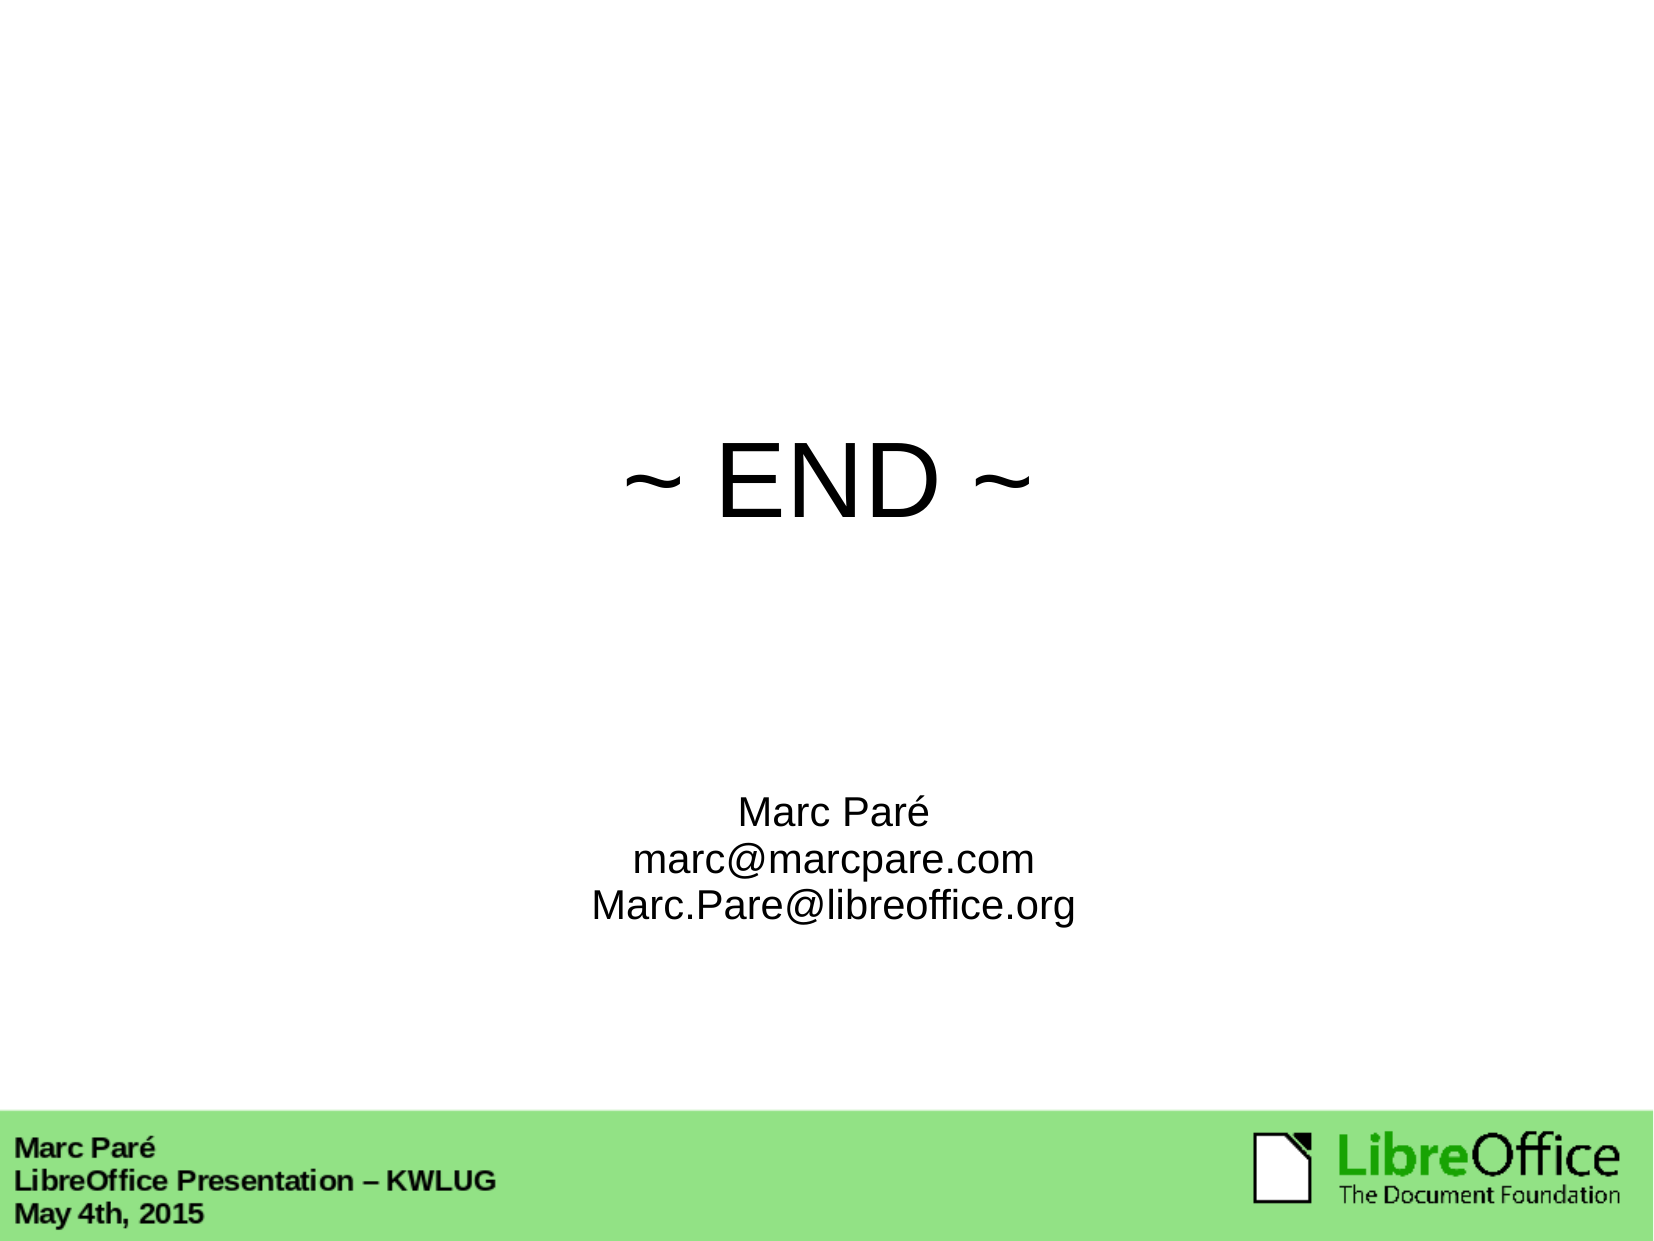

# ~ END ~
Marc Paré
marc@marcpare.com
Marc.Pare@libreoffice.org